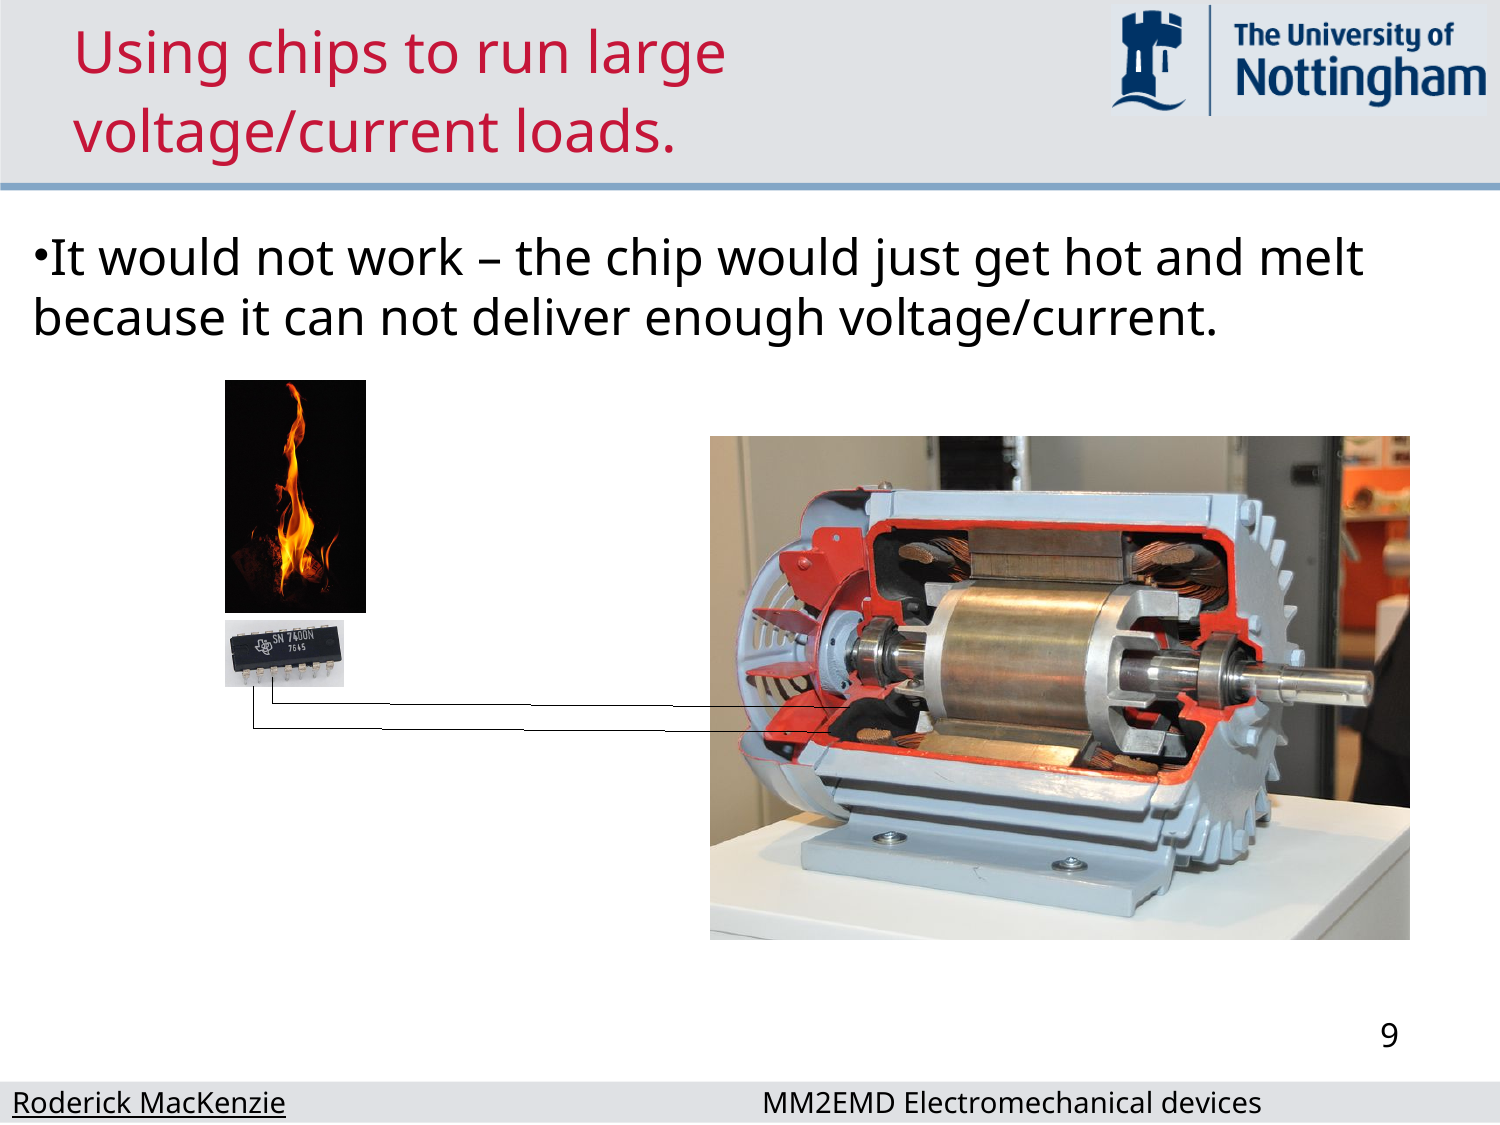

# Using chips to run large voltage/current loads.
It would not work – the chip would just get hot and melt because it can not deliver enough voltage/current.